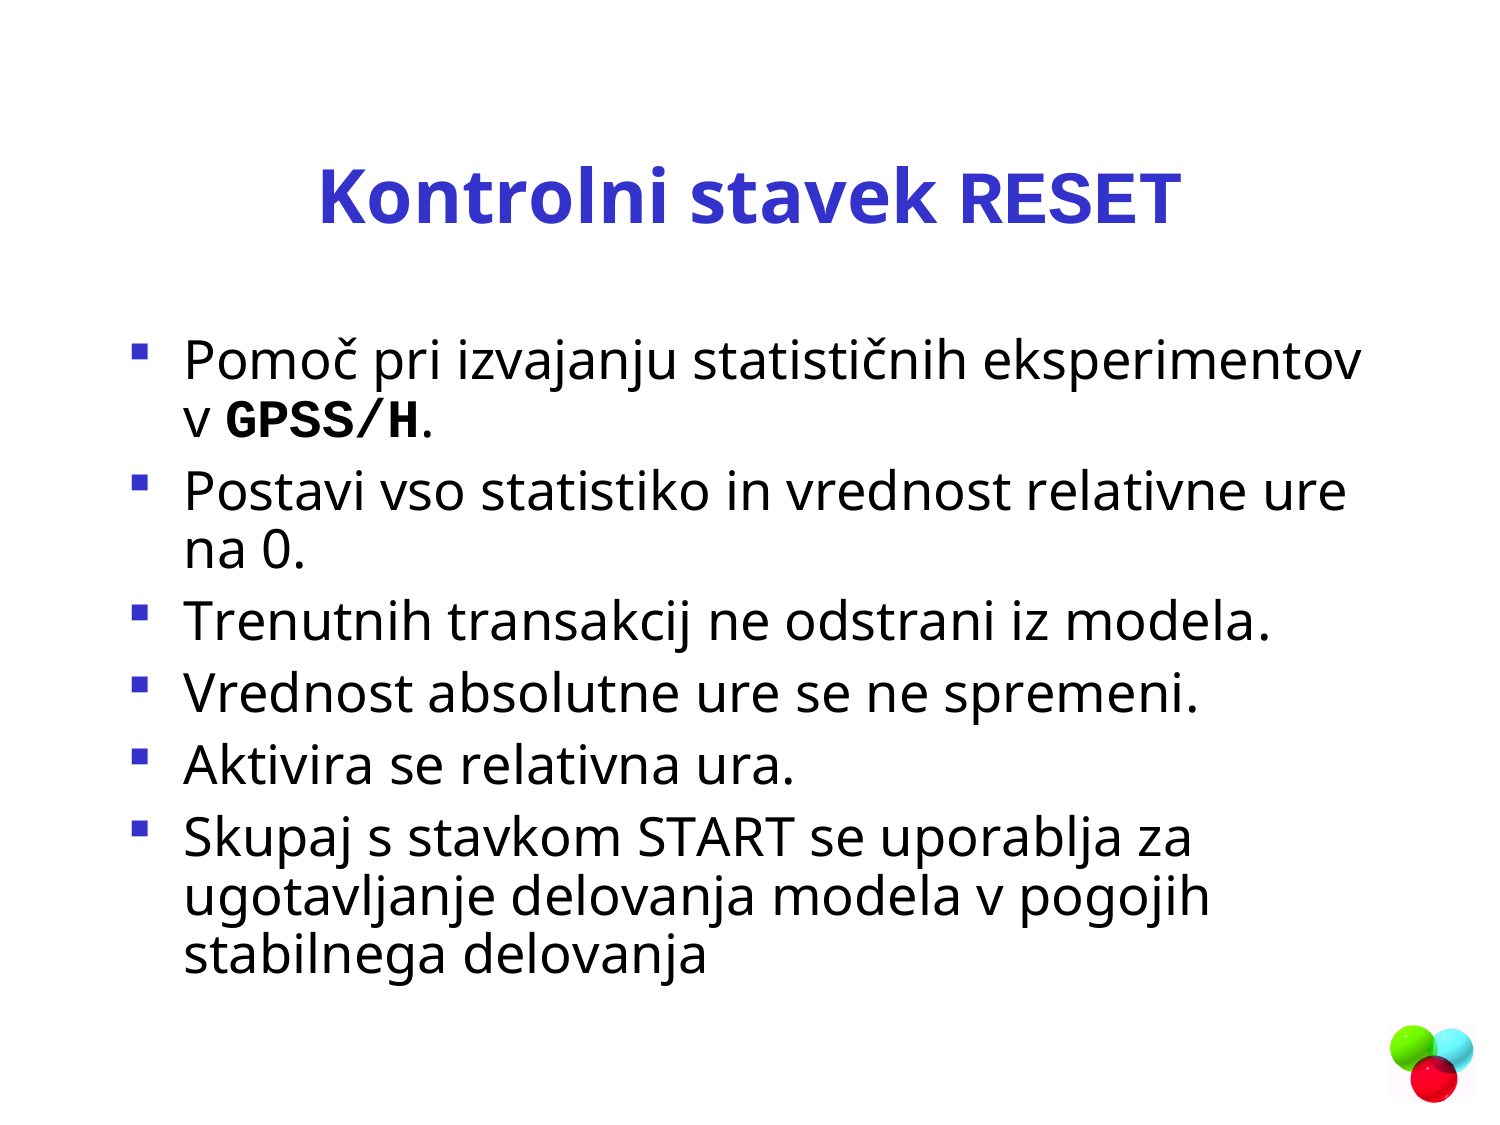

# Kontrolni stavek RESET
Pomoč pri izvajanju statističnih eksperimentov v GPSS/H.
Postavi vso statistiko in vrednost relativne ure na 0.
Trenutnih transakcij ne odstrani iz modela.
Vrednost absolutne ure se ne spremeni.
Aktivira se relativna ura.
Skupaj s stavkom START se uporablja za ugotavljanje delovanja modela v pogojih stabilnega delovanja